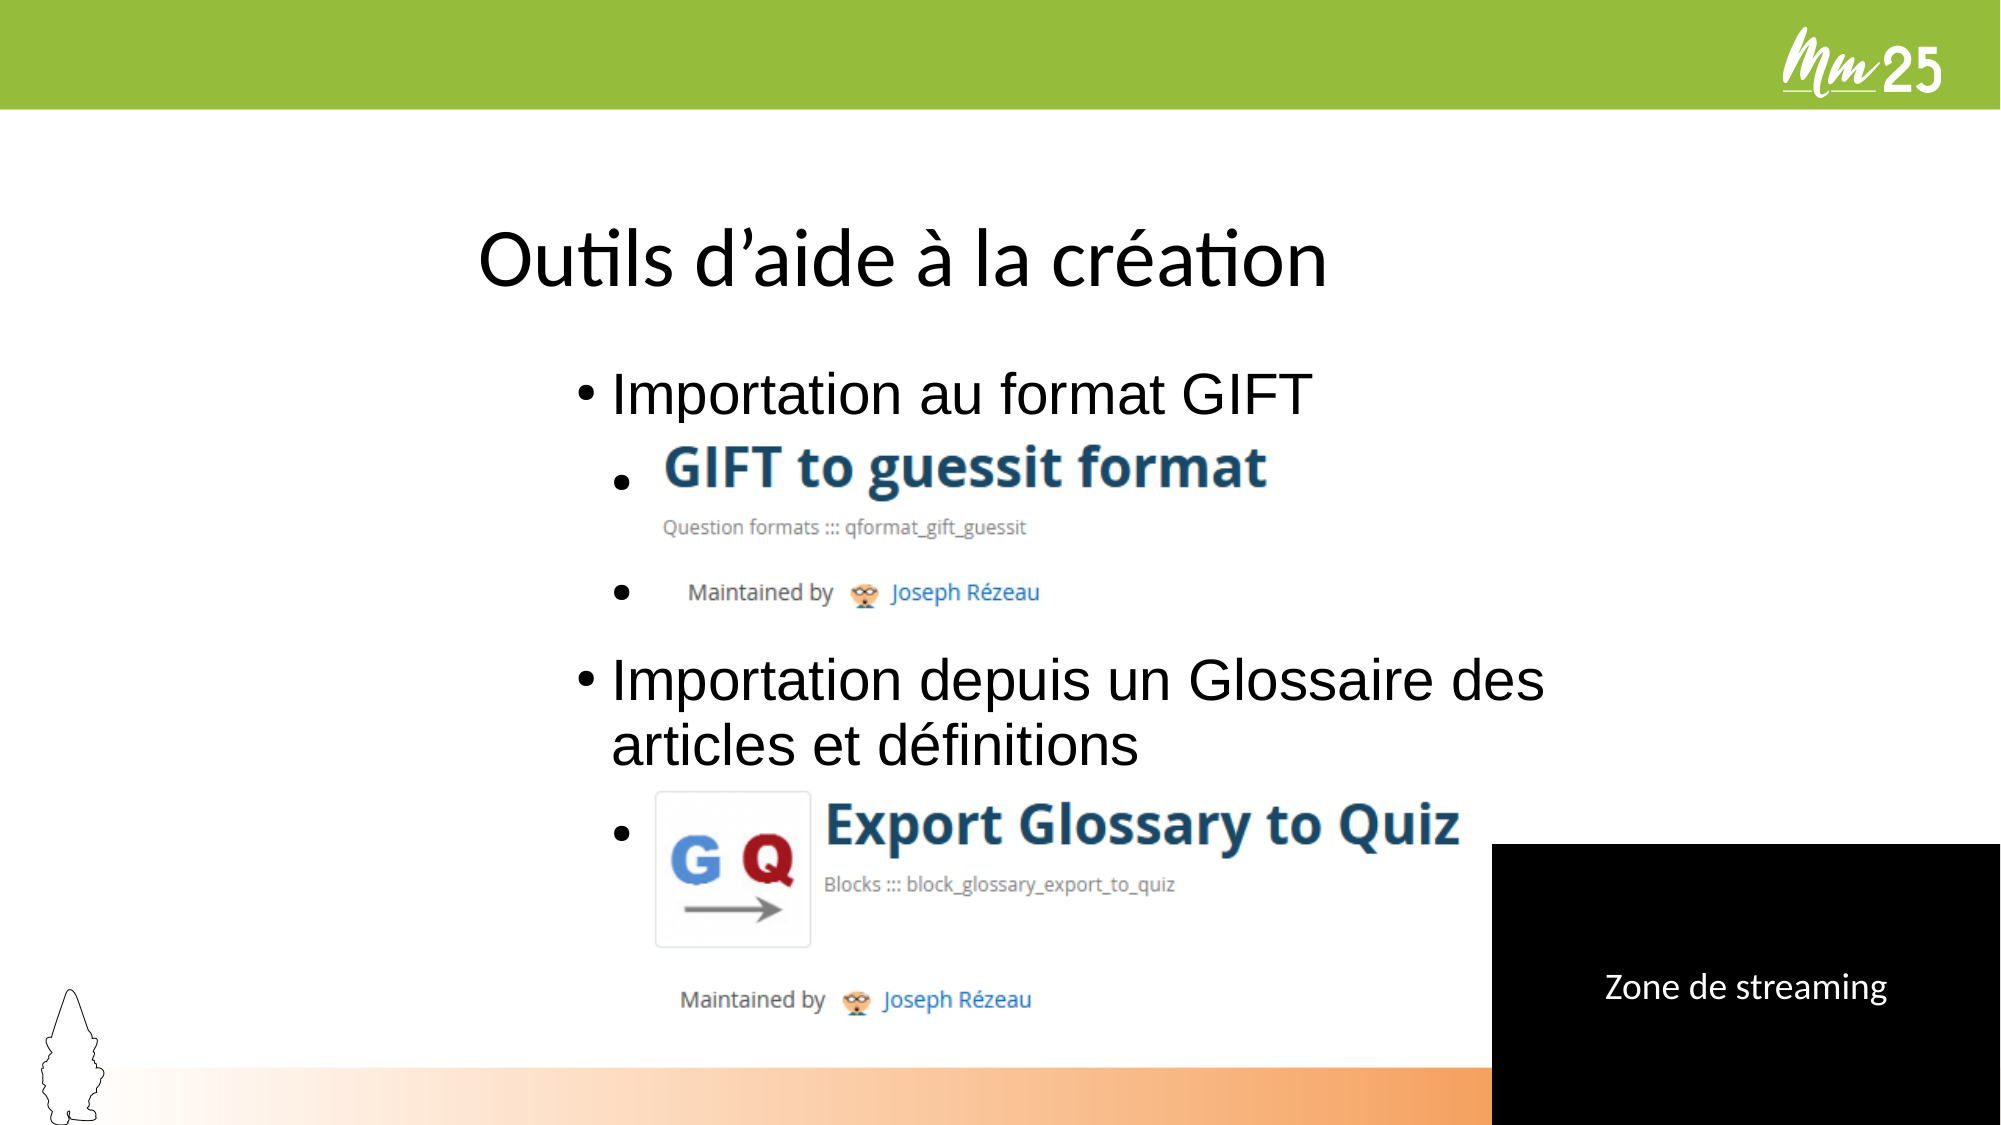

# Outils d’aide à la création
Importation au format GIFT
Importation depuis un Glossaire des articles et définitions